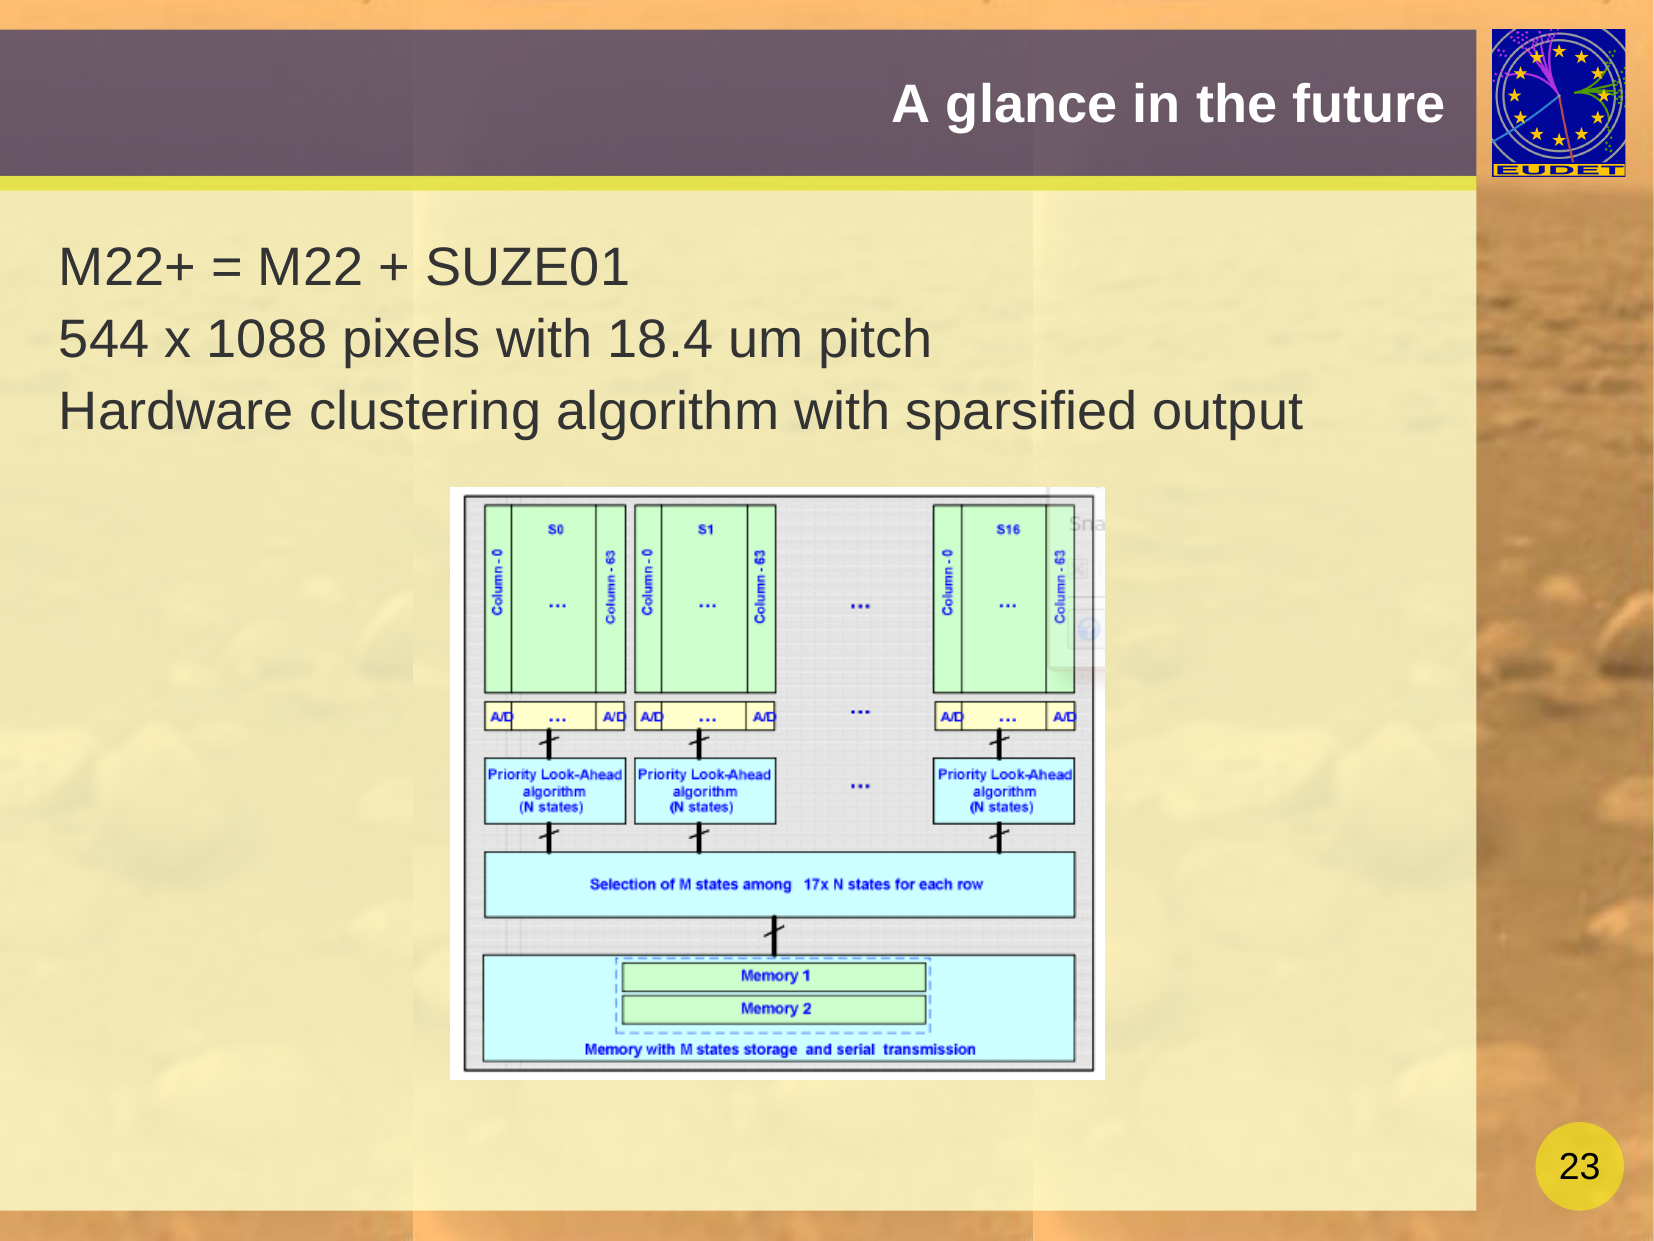

# A glance in the future
M22+ = M22 + SUZE01
544 x 1088 pixels with 18.4 um pitch
Hardware clustering algorithm with sparsified output